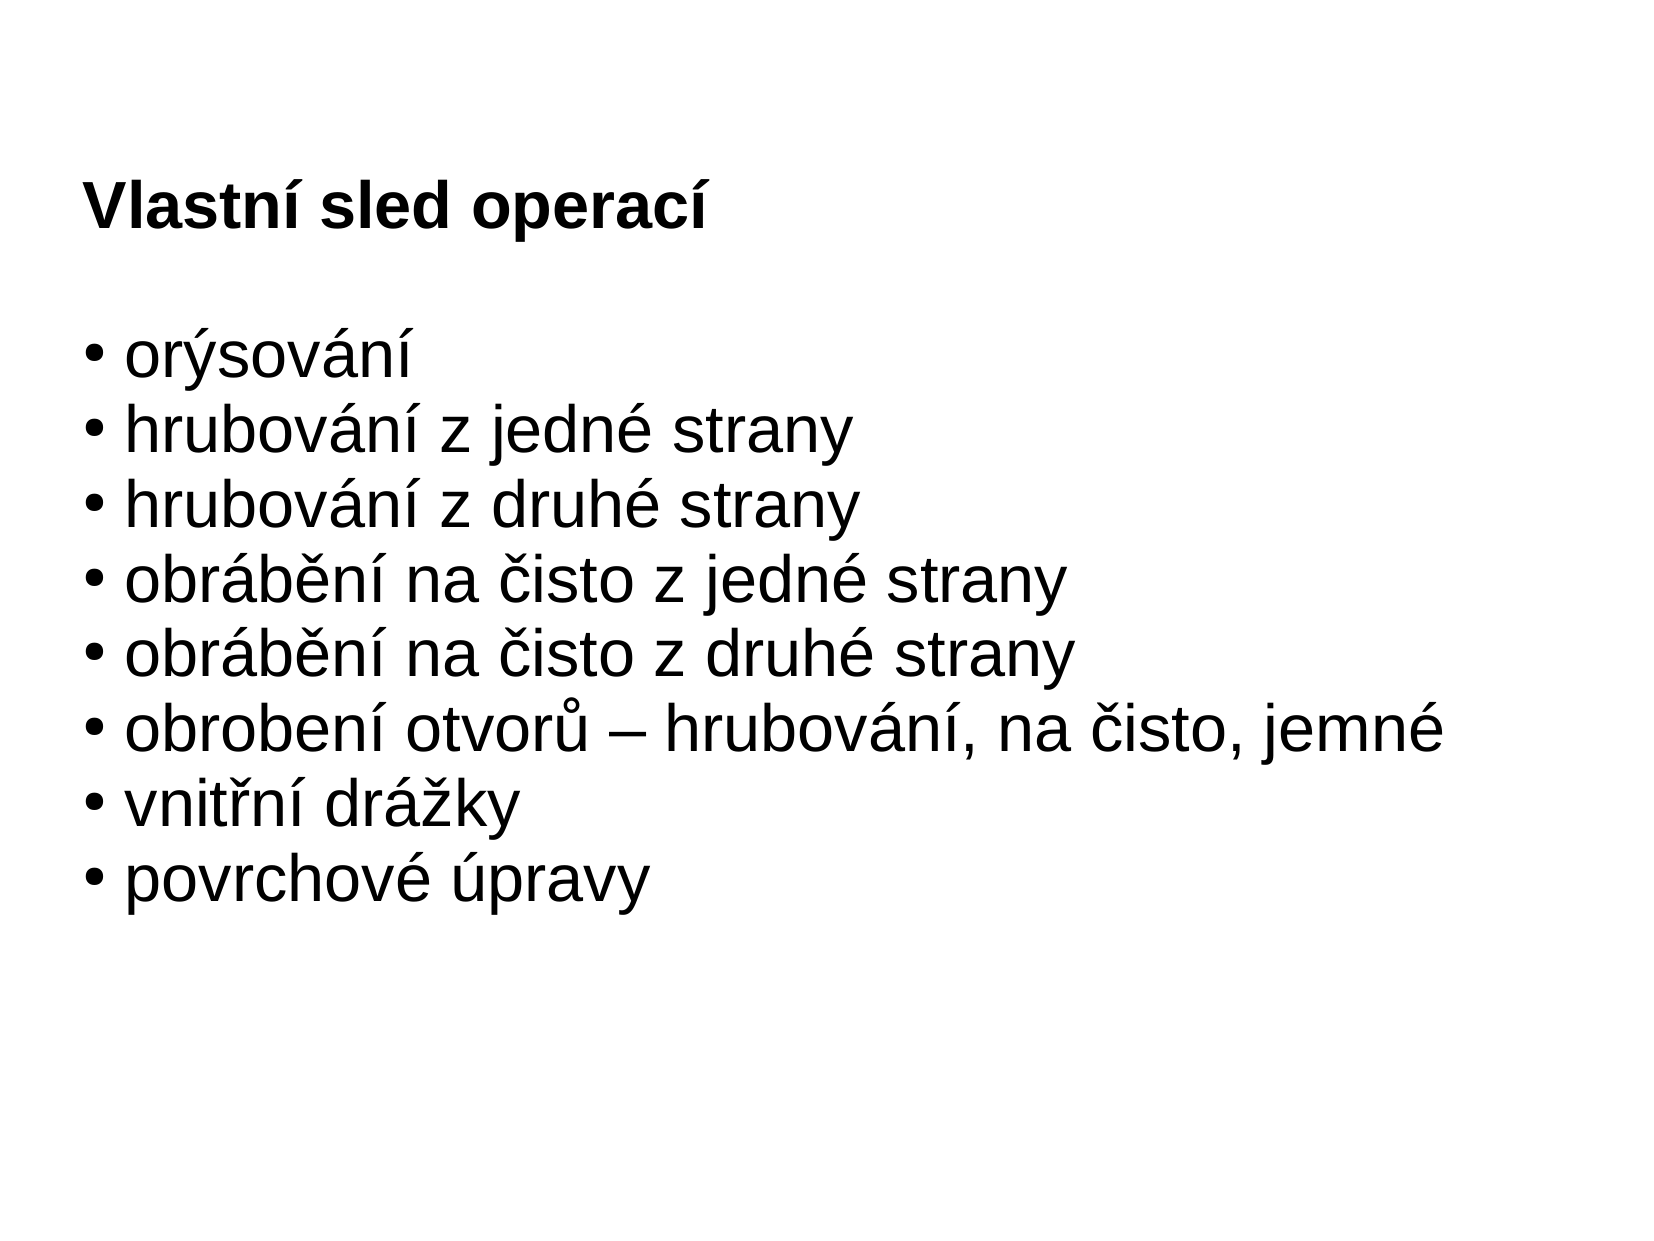

# Vlastní sled operací
 orýsování
 hrubování z jedné strany
 hrubování z druhé strany
 obrábění na čisto z jedné strany
 obrábění na čisto z druhé strany
 obrobení otvorů – hrubování, na čisto, jemné
 vnitřní drážky
 povrchové úpravy